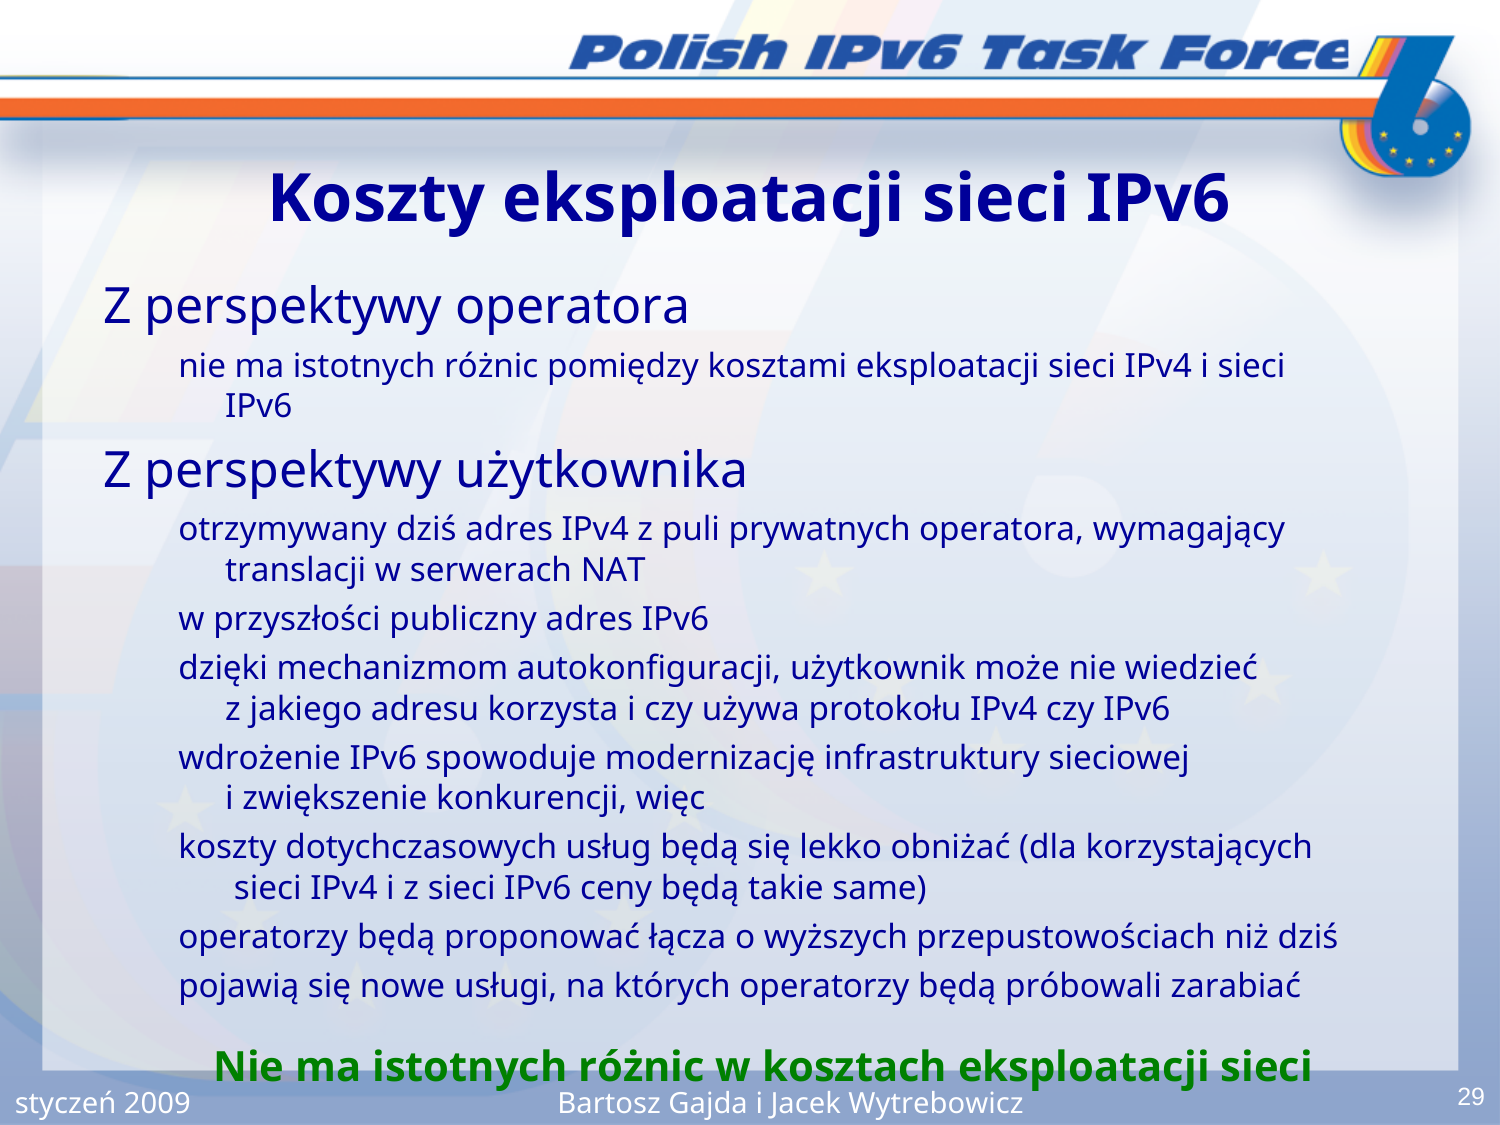

# Koszty eksploatacji sieci IPv6
Z perspektywy operatora
nie ma istotnych różnic pomiędzy kosztami eksploatacji sieci IPv4 i sieci IPv6
Z perspektywy użytkownika
otrzymywany dziś adres IPv4 z puli prywatnych operatora, wymagający translacji w serwerach NAT
w przyszłości publiczny adres IPv6
dzięki mechanizmom autokonfiguracji, użytkownik może nie wiedzieć
z jakiego adresu korzysta i czy używa protokołu IPv4 czy IPv6
wdrożenie IPv6 spowoduje modernizację infrastruktury sieciowej
i zwiększenie konkurencji, więc
koszty dotychczasowych usług będą się lekko obniżać (dla korzystających
 sieci IPv4 i z sieci IPv6 ceny będą takie same)
operatorzy będą proponować łącza o wyższych przepustowościach niż dziś
pojawią się nowe usługi, na których operatorzy będą próbowali zarabiać
Nie ma istotnych różnic w kosztach eksploatacji sieci
styczeń 2009
Bartosz Gajda i Jacek Wytrebowicz
29